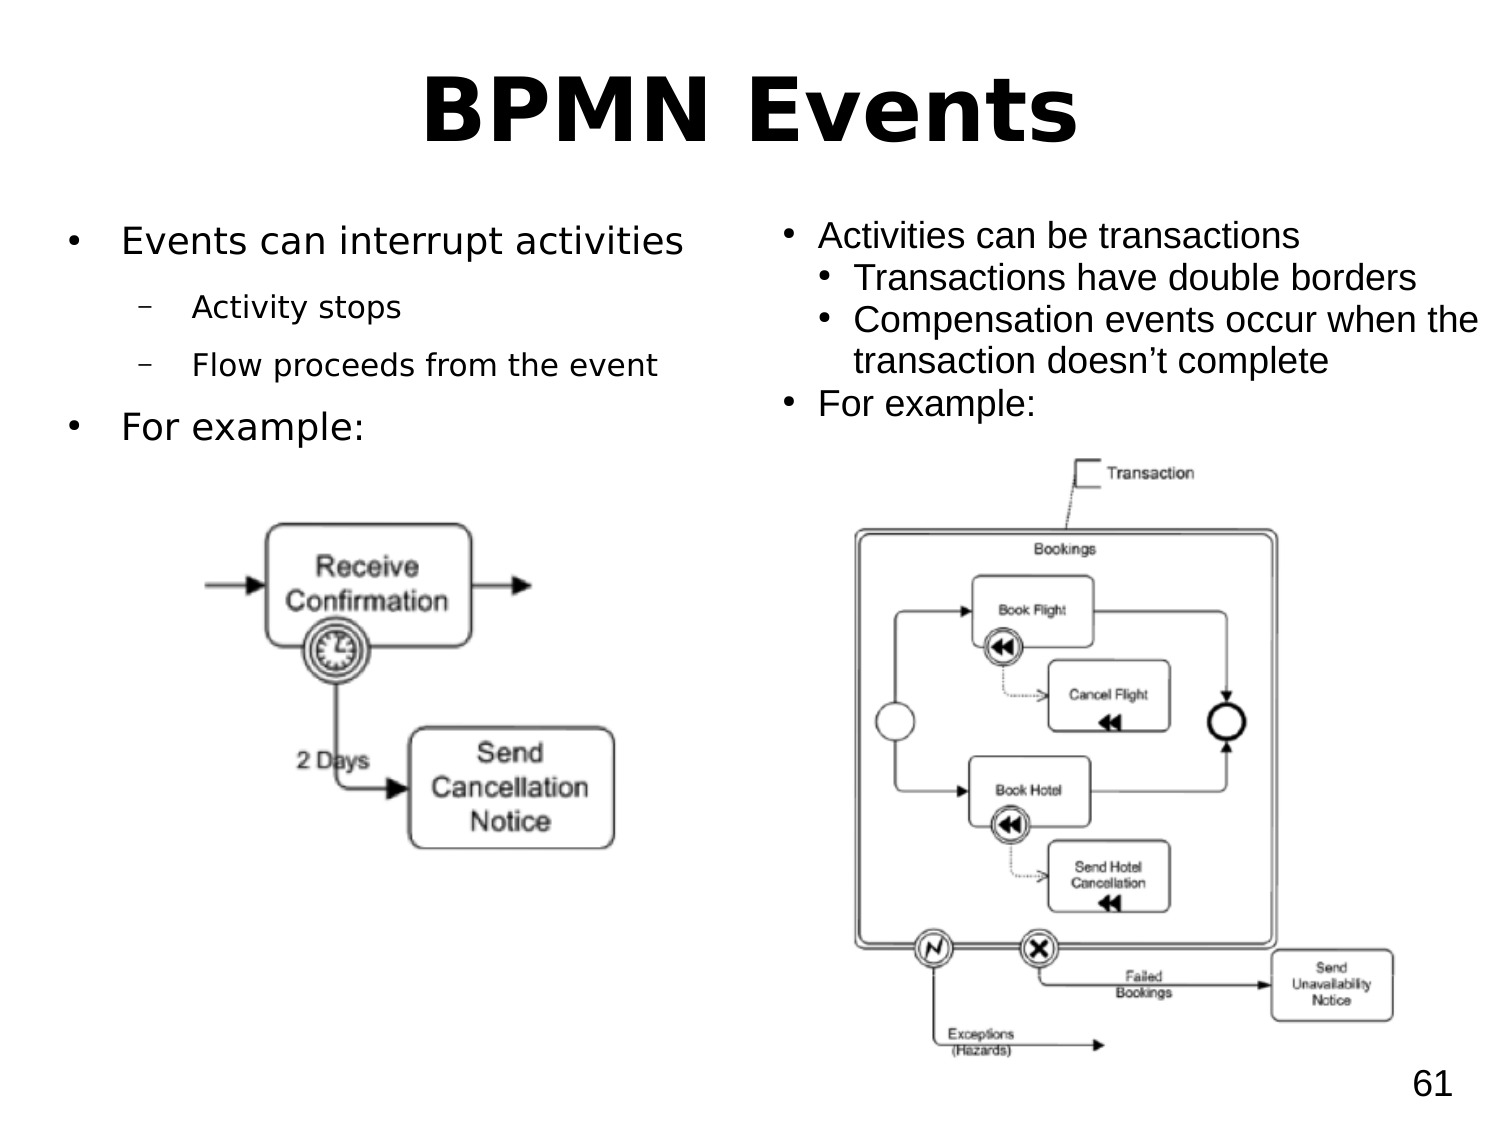

# BPMN Events
Activities can be transactions
Transactions have double borders
Compensation events occur when the
transaction doesn’t complete
For example:
Events can interrupt activities
Activity stops
Flow proceeds from the event
For example: